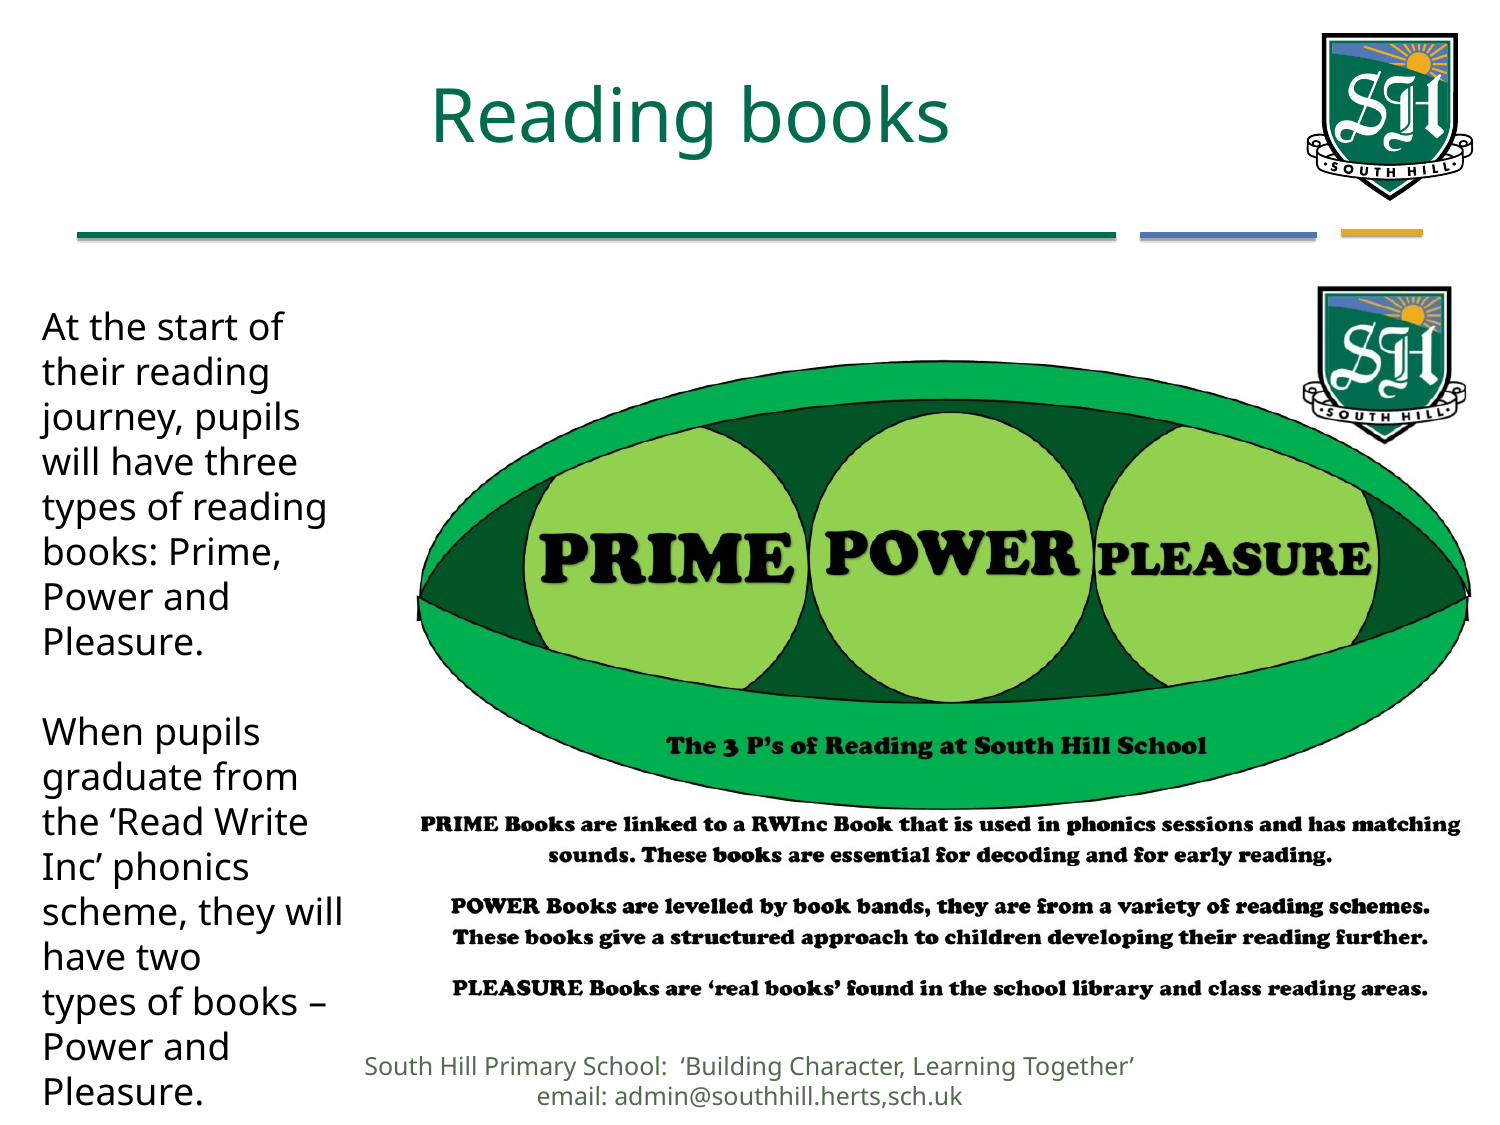

# Reading books
At the start of their reading journey, pupils will have three types of reading books: Prime, Power and Pleasure.
When pupils graduate from the ‘Read Write Inc’ phonics scheme, they will have two
types of books – Power and Pleasure.
South Hill Primary School: ‘Building Character, Learning Together’
email: admin@southhill.herts,sch.uk